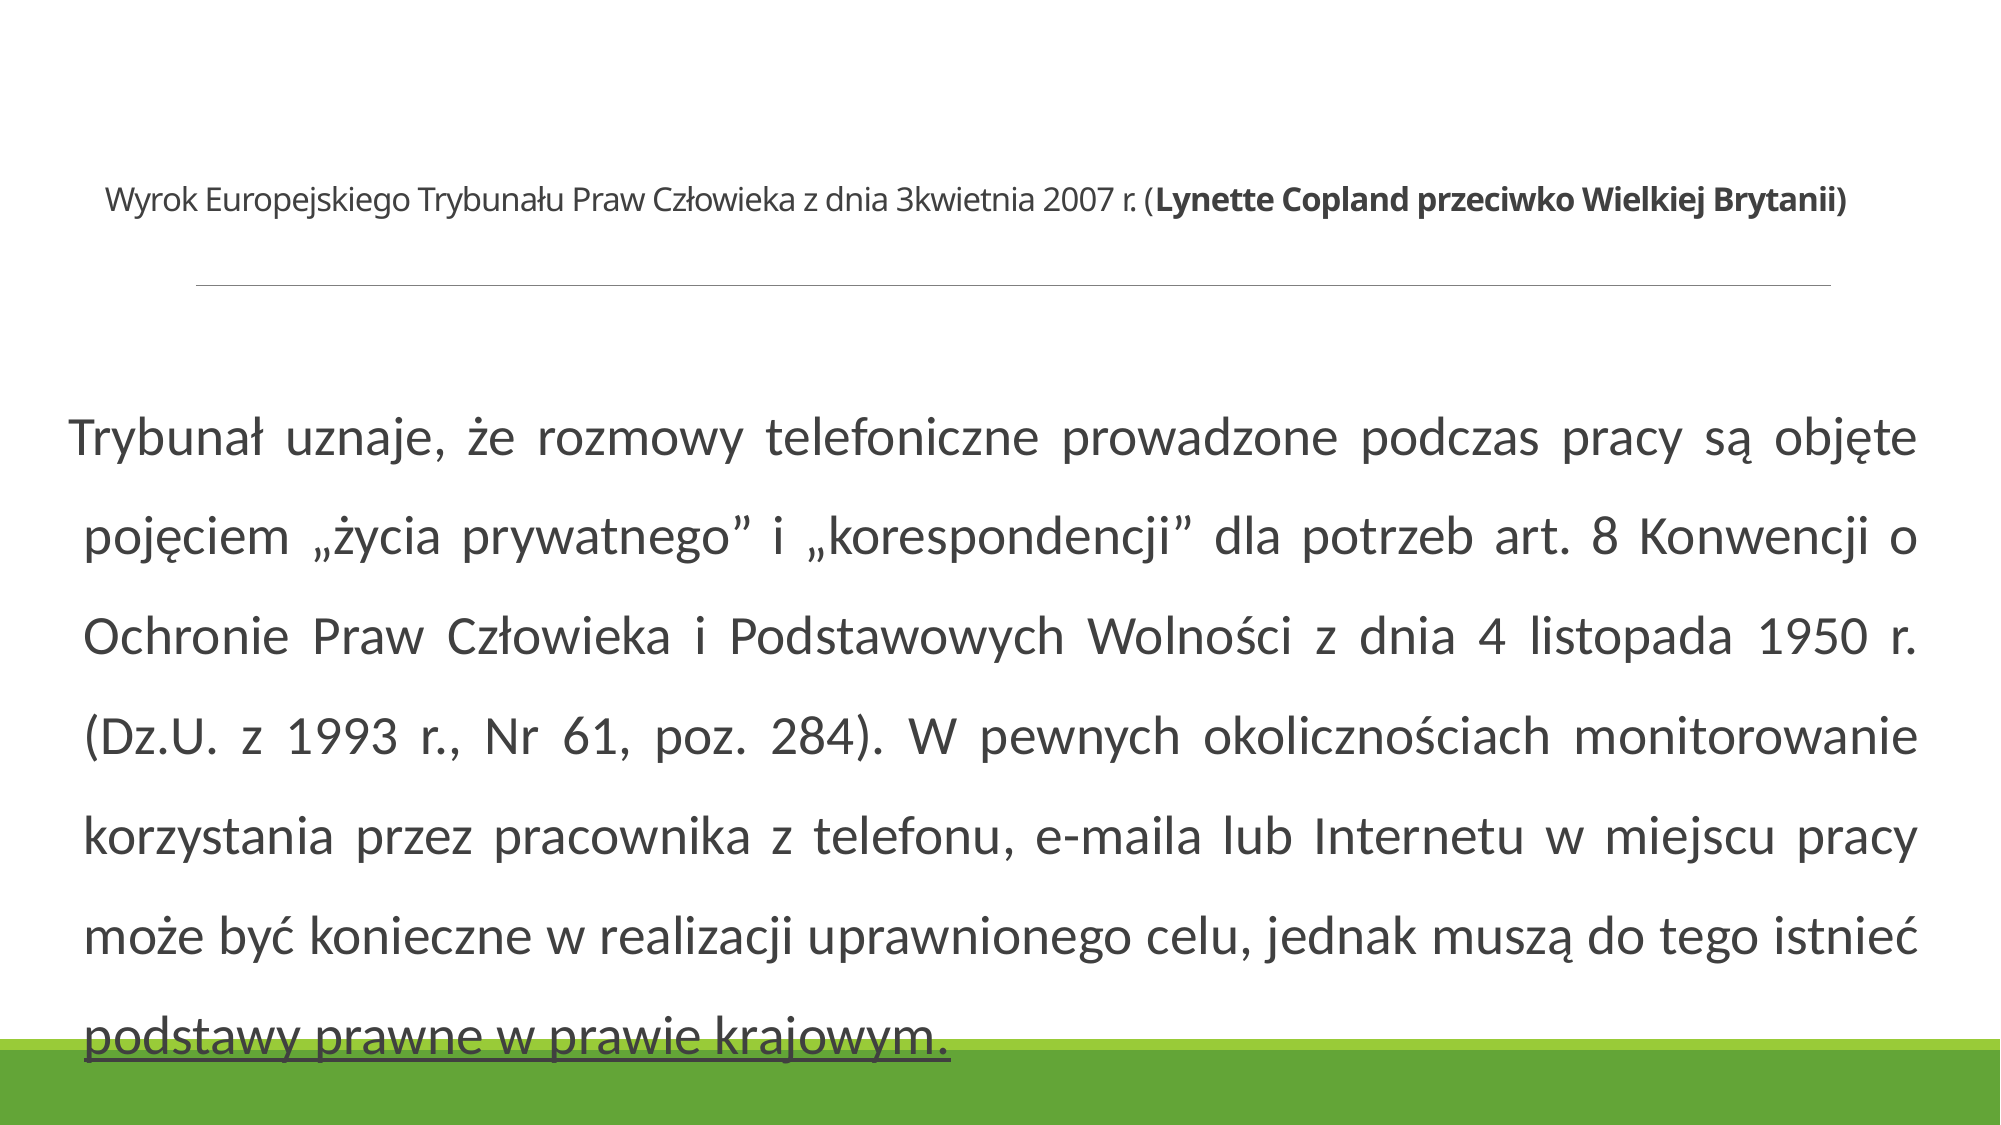

# Wyrok Europejskiego Trybunału Praw Człowieka z dnia 3kwietnia 2007 r. (Lynette Copland przeciwko Wielkiej Brytanii)
Trybunał uznaje, że rozmowy telefoniczne prowadzone podczas pracy są objęte pojęciem „życia prywatnego” i „korespondencji” dla potrzeb art. 8 Konwencji o Ochronie Praw Człowieka i Podstawowych Wolności z dnia 4 listopada 1950 r. (Dz.U. z 1993 r., Nr 61, poz. 284). W pewnych okolicznościach monitorowanie korzystania przez pracownika z telefonu, e-maila lub Internetu w miejscu pracy może być konieczne w realizacji uprawnionego celu, jednak muszą do tego istnieć podstawy prawne w prawie krajowym.